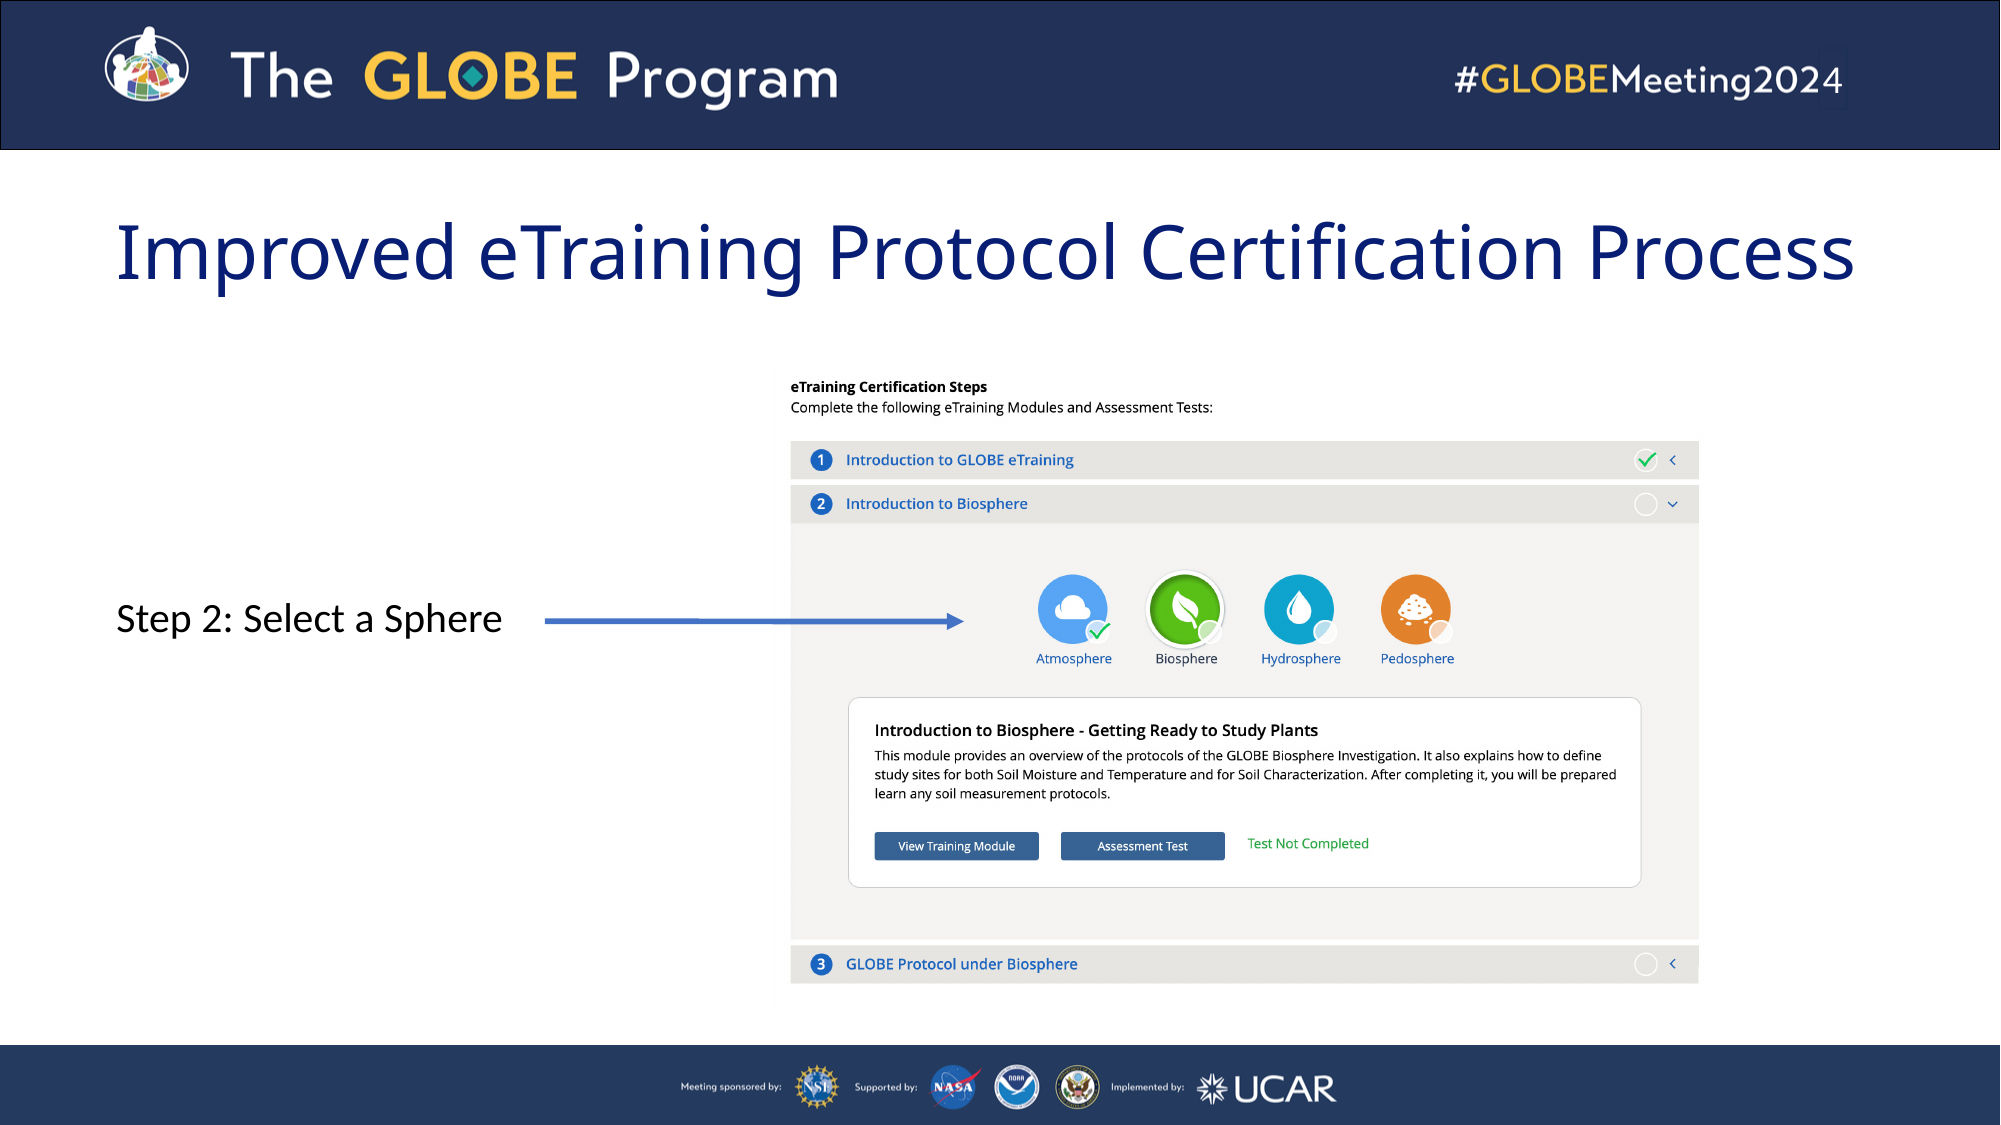

Improved eTraining Protocol Certification Process
Step 2: Select a Sphere